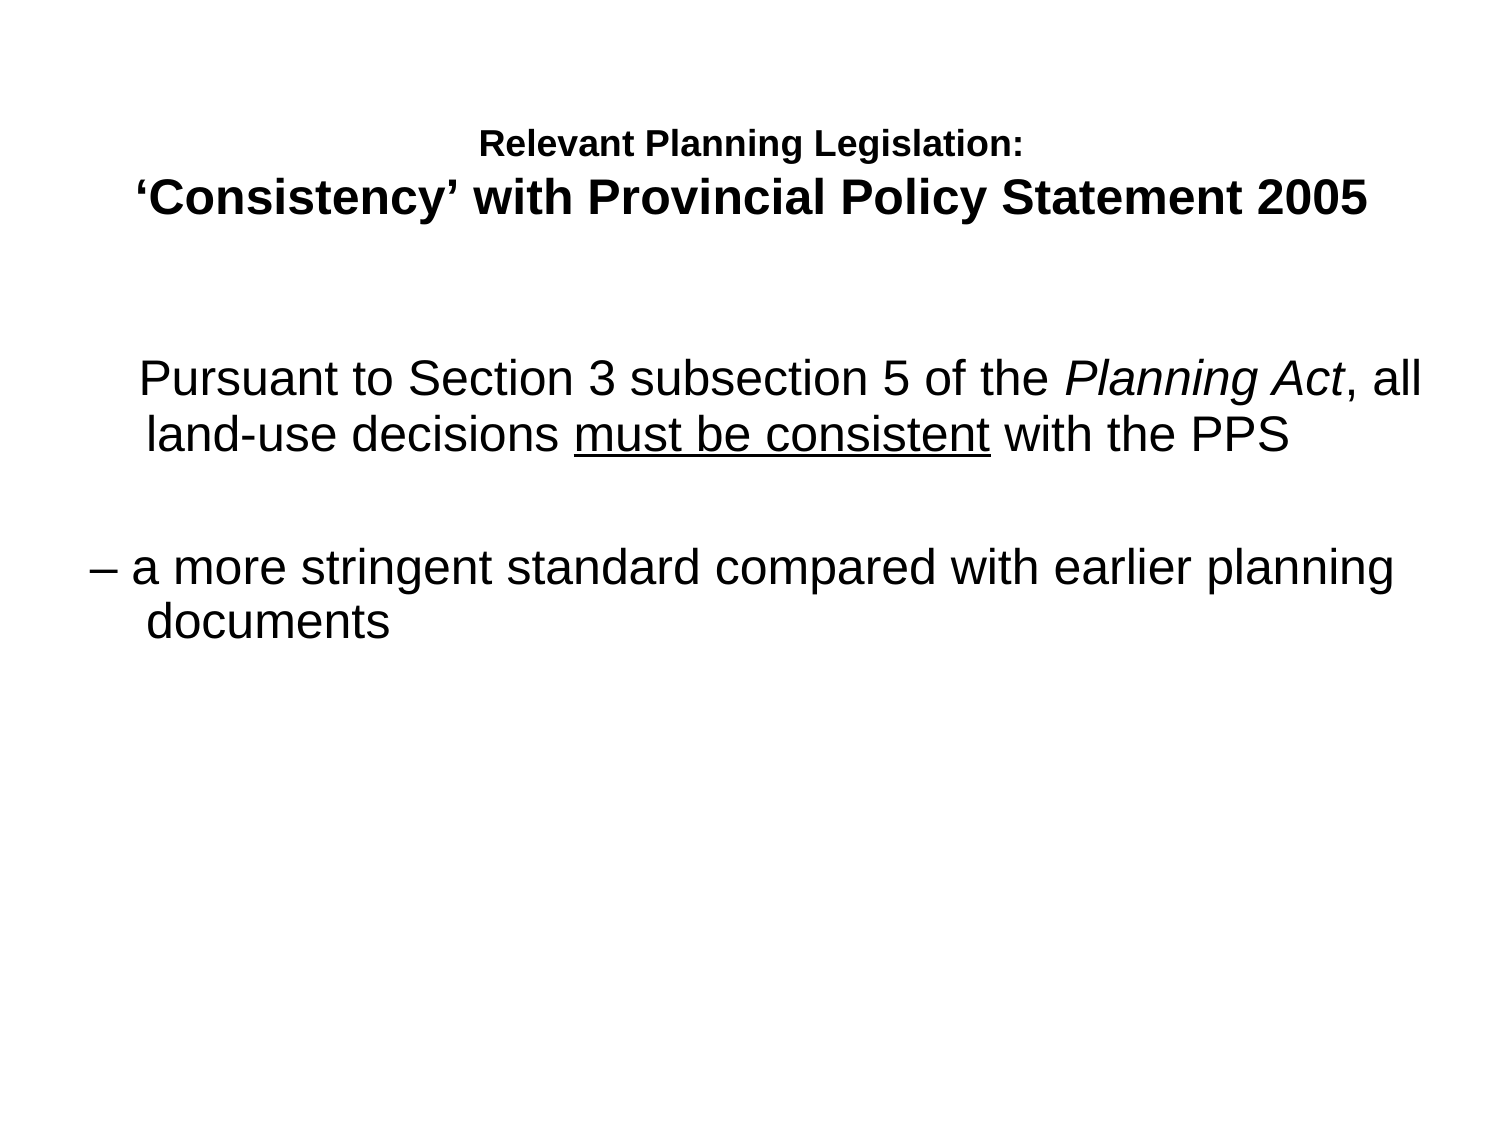

# Relevant Planning Legislation: ‘Consistency’ with Provincial Policy Statement 2005
 Pursuant to Section 3 subsection 5 of the Planning Act, all land-use decisions must be consistent with the PPS
– a more stringent standard compared with earlier planning documents